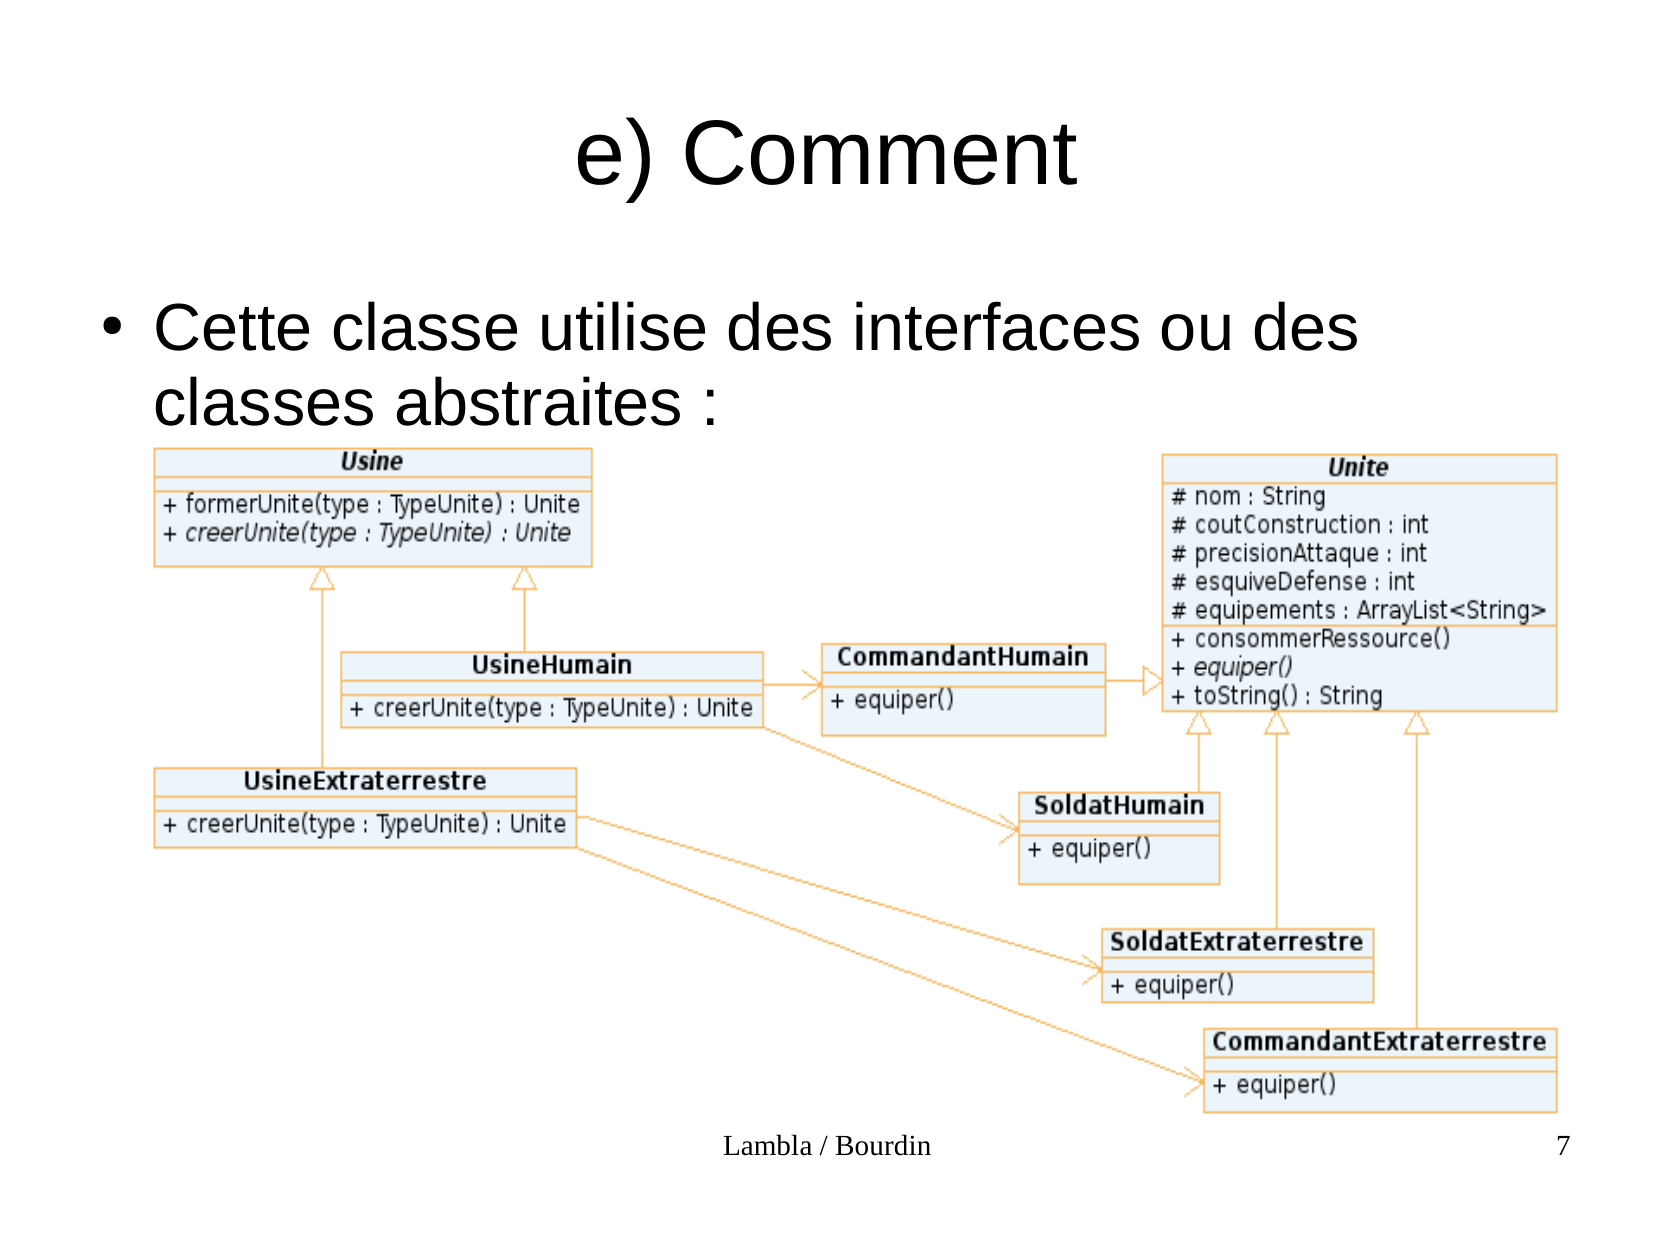

# e) Comment
Cette classe utilise des interfaces ou des classes abstraites :
Lambla / Bourdin
7